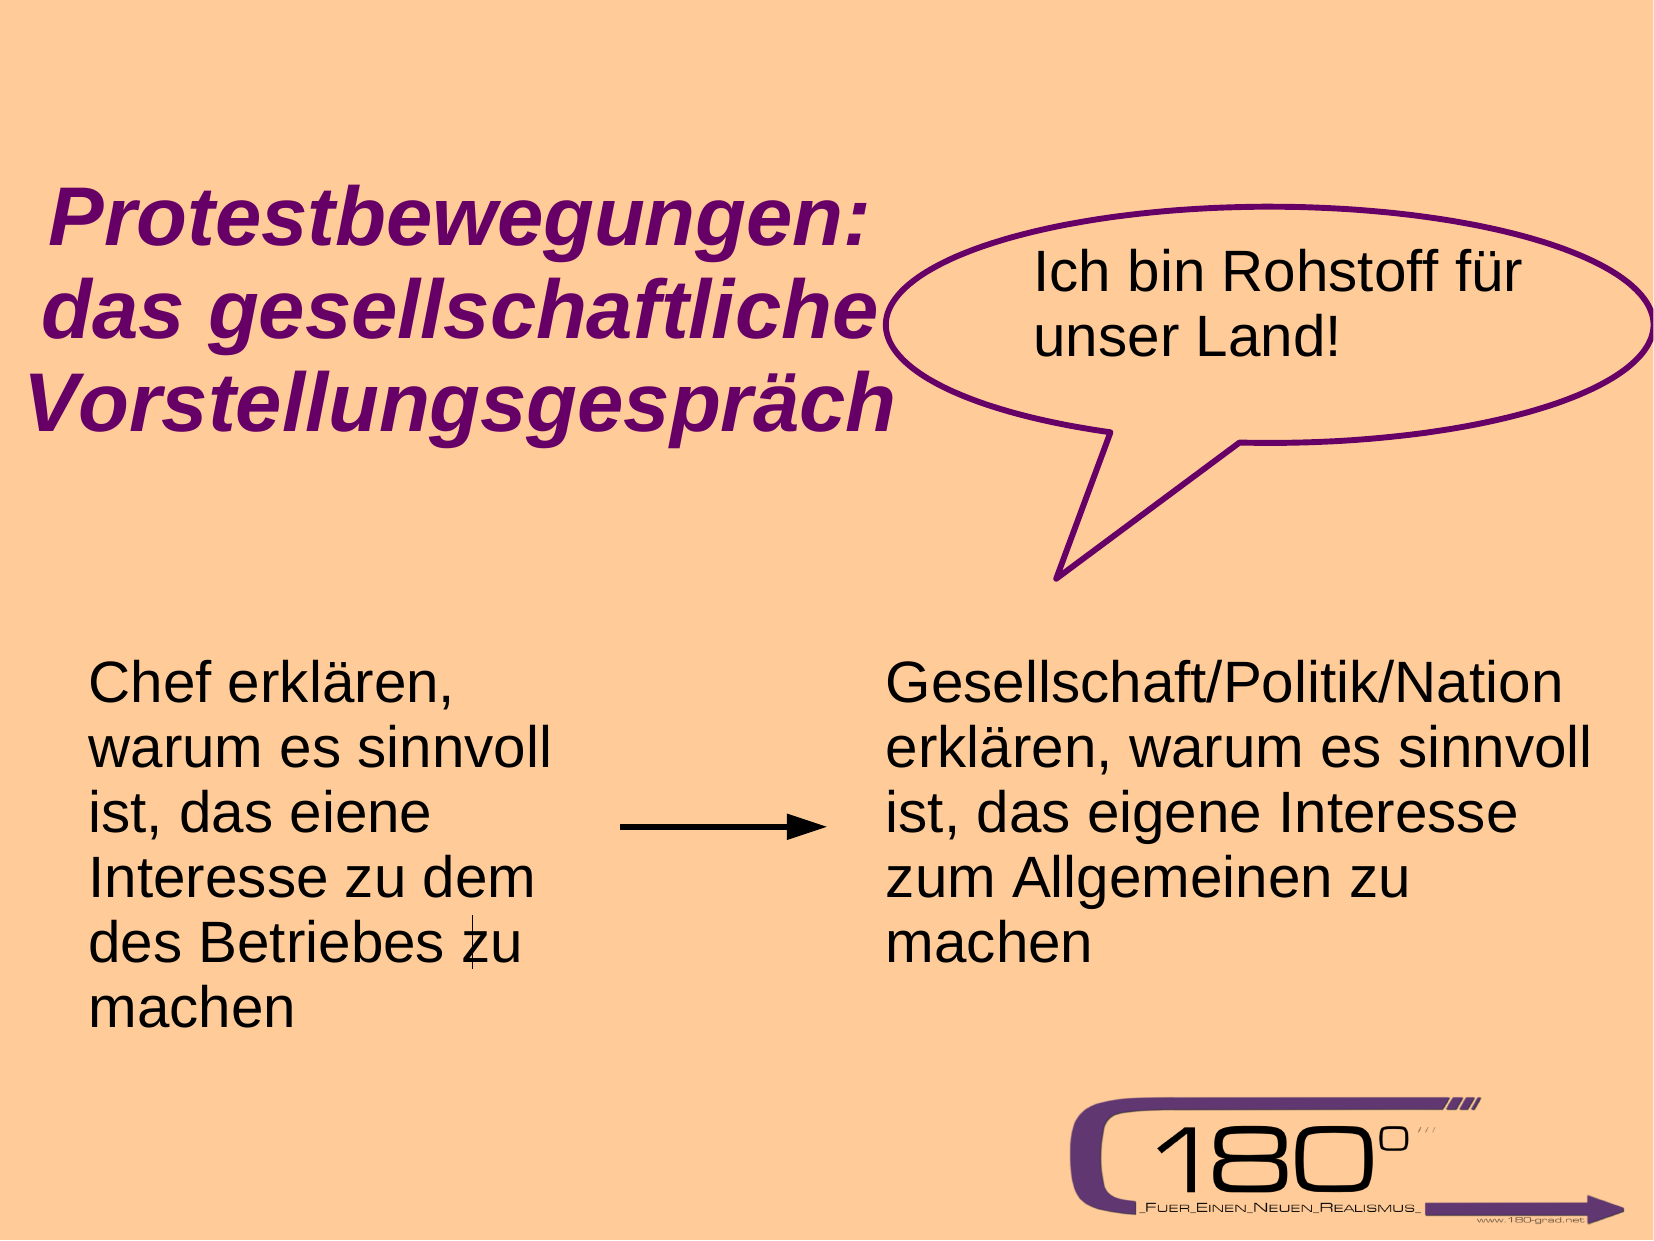

# Protestbewegungen: das gesellschaftliche Vorstellungsgespräch
Ich bin Rohstoff für
unser Land!
Chef erklären, warum es sinnvoll ist, das eiene Interesse zu dem des Betriebes zu machen
Gesellschaft/Politik/Nation erklären, warum es sinnvoll ist, das eigene Interesse zum Allgemeinen zu machen